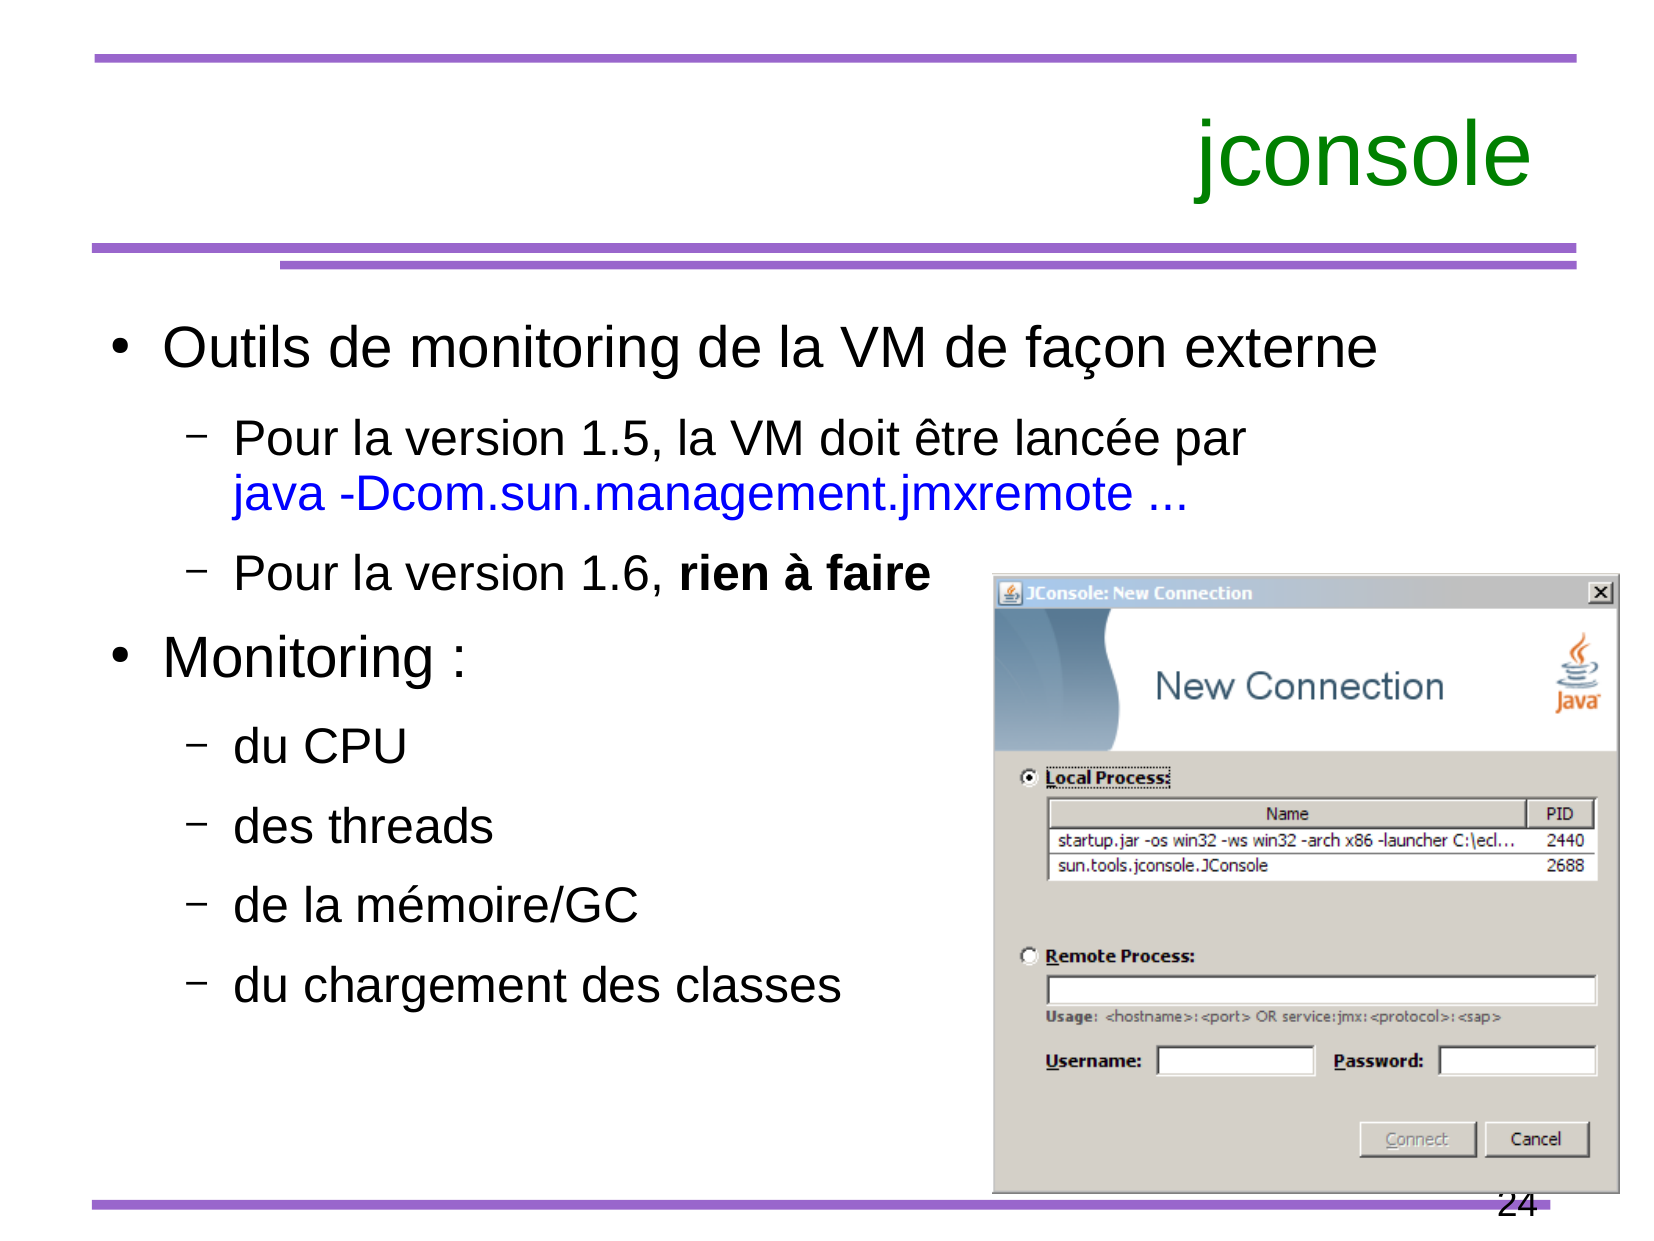

# jconsole
Outils de monitoring de la VM de façon externe
Pour la version 1.5, la VM doit être lancée par
java -Dcom.sun.management.jmxremote ...
Pour la version 1.6, rien à faire
Monitoring :
du CPU
des threads
de la mémoire/GC
du chargement des classes